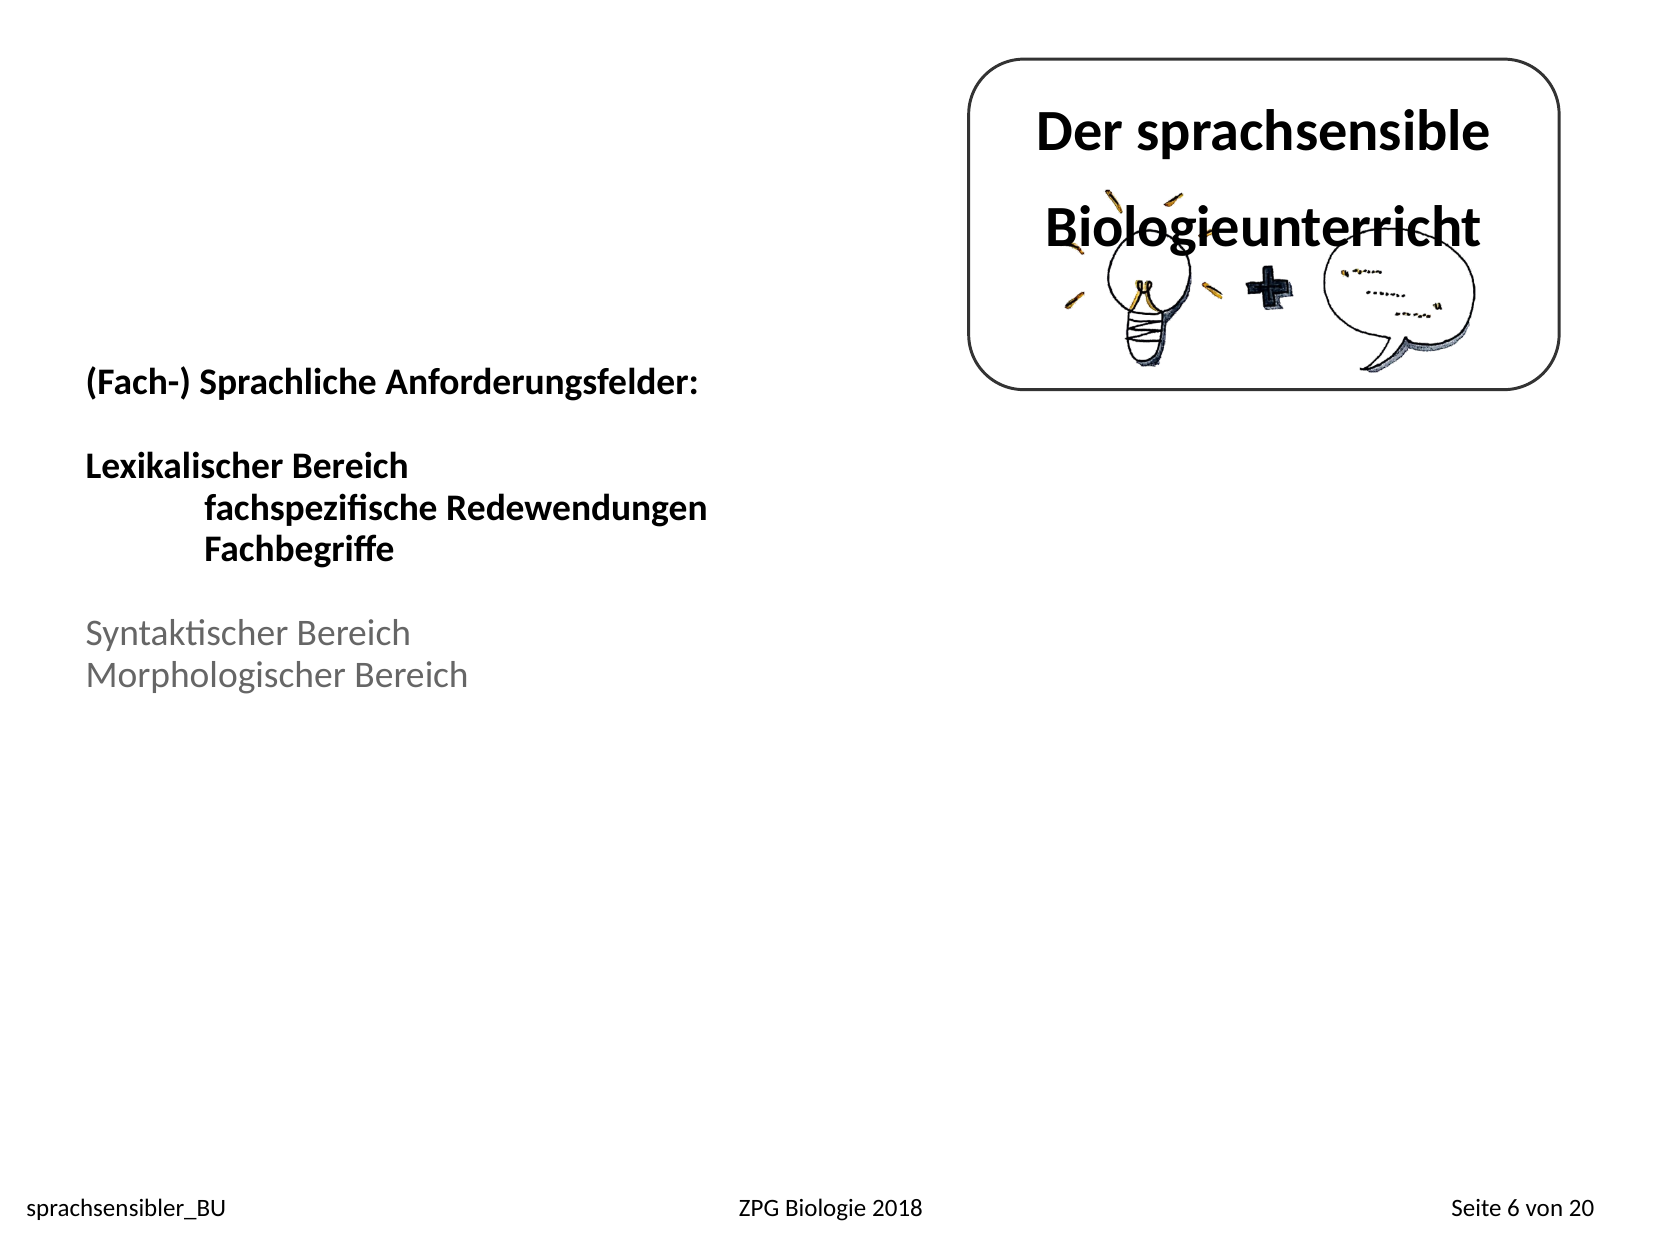

Der sprachsensible
Biologieunterricht
(Fach-) Sprachliche Anforderungsfelder:
Lexikalischer Bereich
	fachspezifische Redewendungen
	Fachbegriffe
Syntaktischer Bereich
Morphologischer Bereich
sprachsensibler_BU					ZPG Biologie 2018					Seite 6 von 20